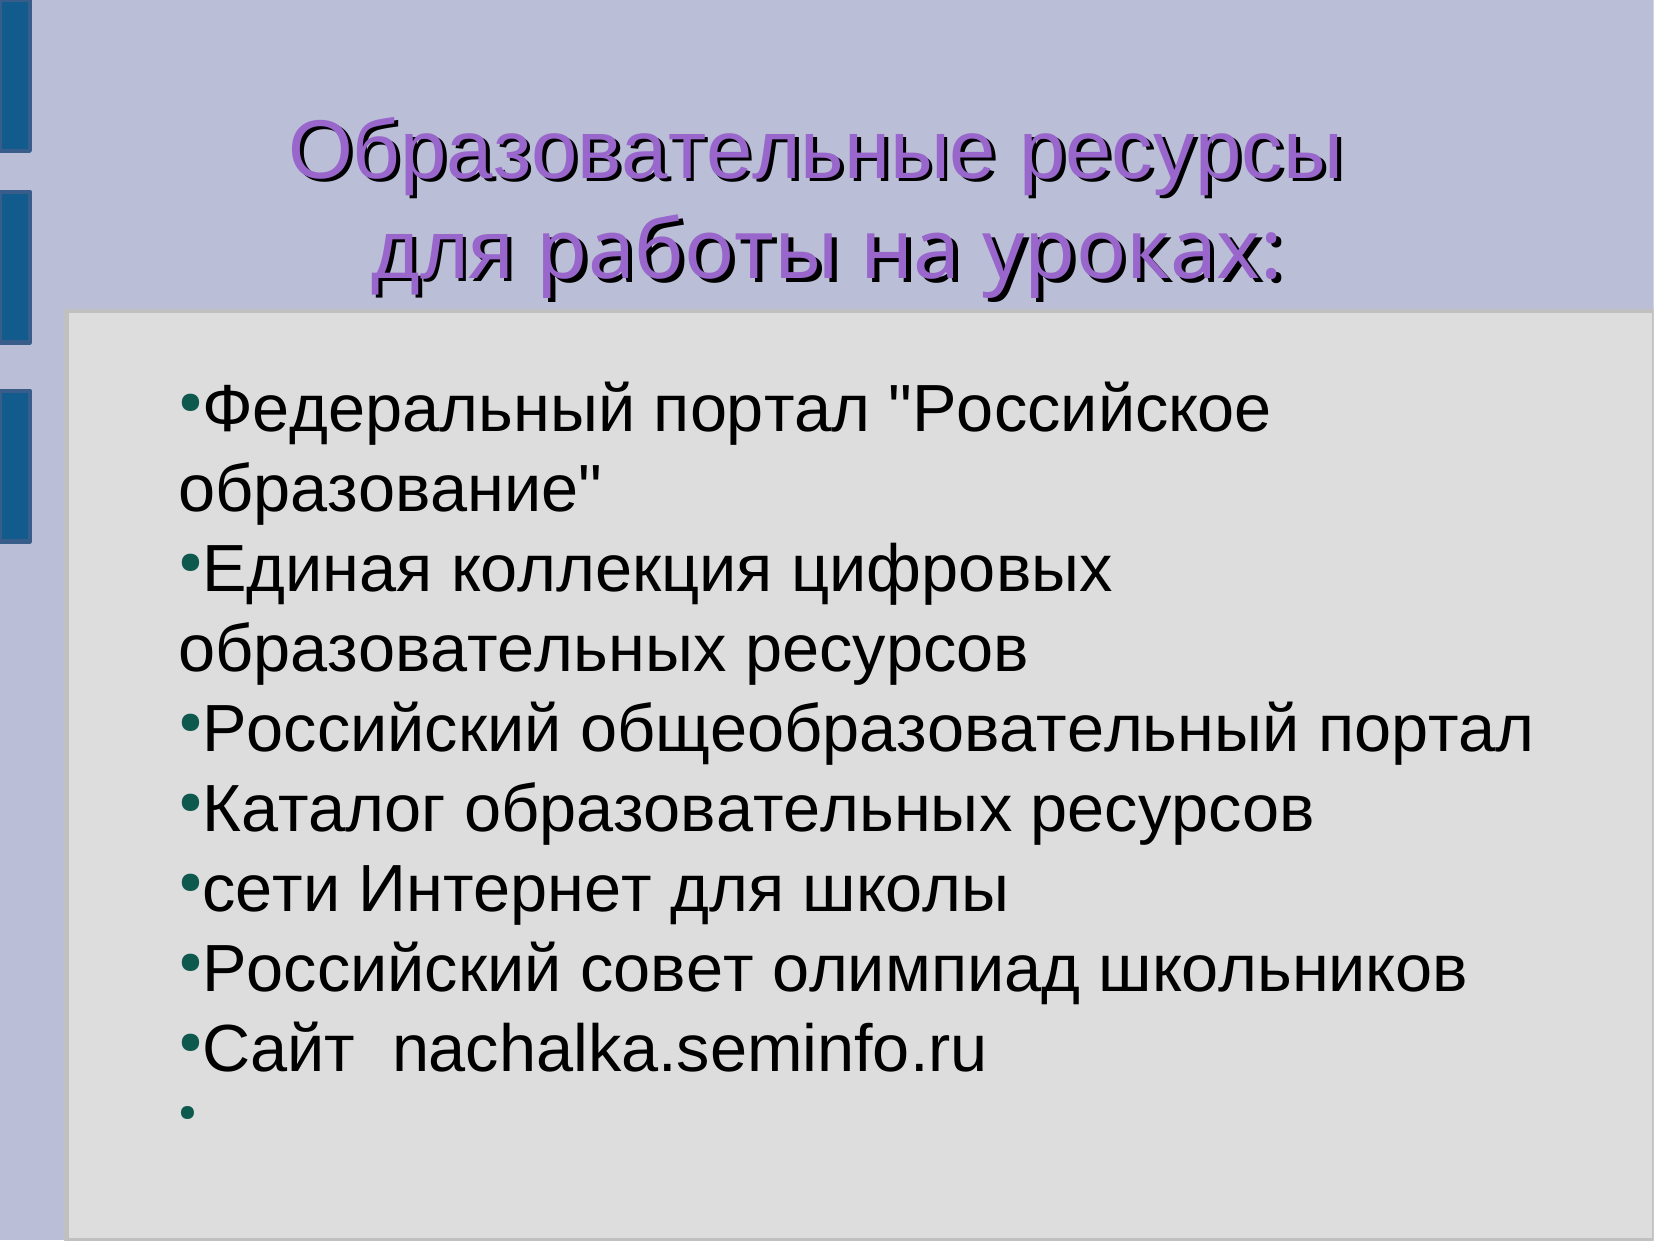

# Образовательные ресурсы для работы на уроках:
Федеральный портал "Российское образование"
Единая коллекция цифровых образовательных ресурсов
Российский общеобразовательный портал
Каталог образовательных ресурсов
сети Интернет для школы
Российский совет олимпиад школьников
Сайт nachalka.seminfo.ru